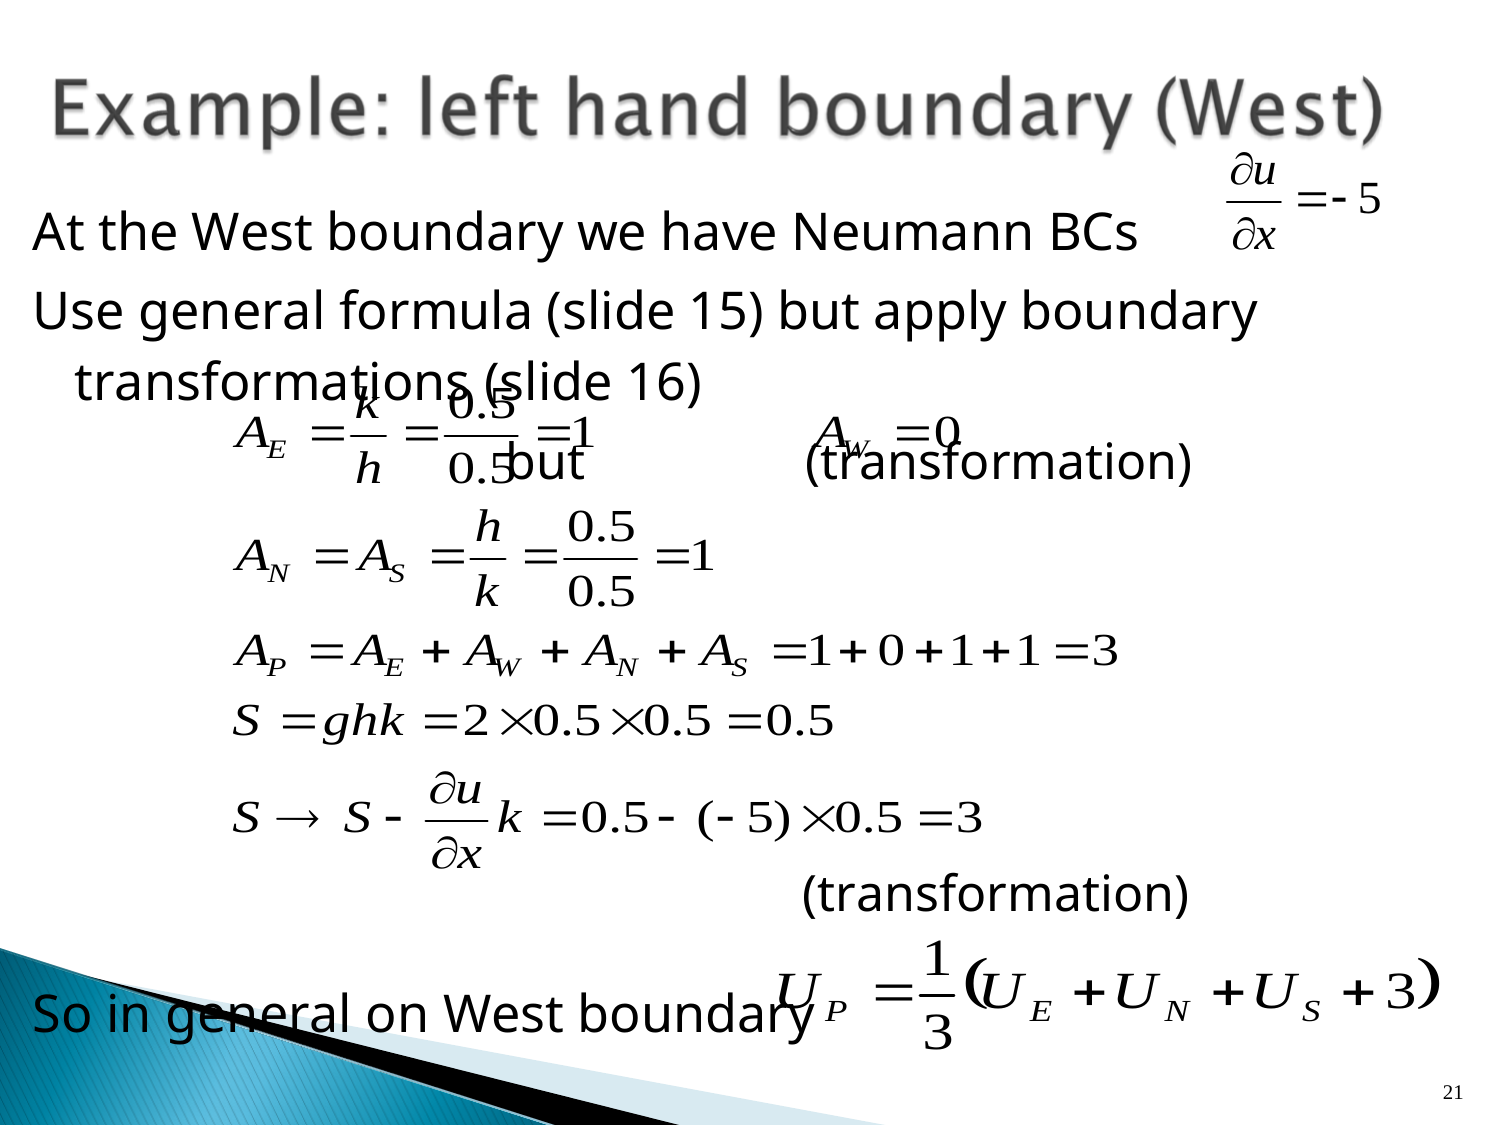

# At the West boundary we have Neumann BCs
Use general formula (slide 15) but apply boundary transformations (slide 16)
 but (transformation)
 (transformation)
So in general on West boundary